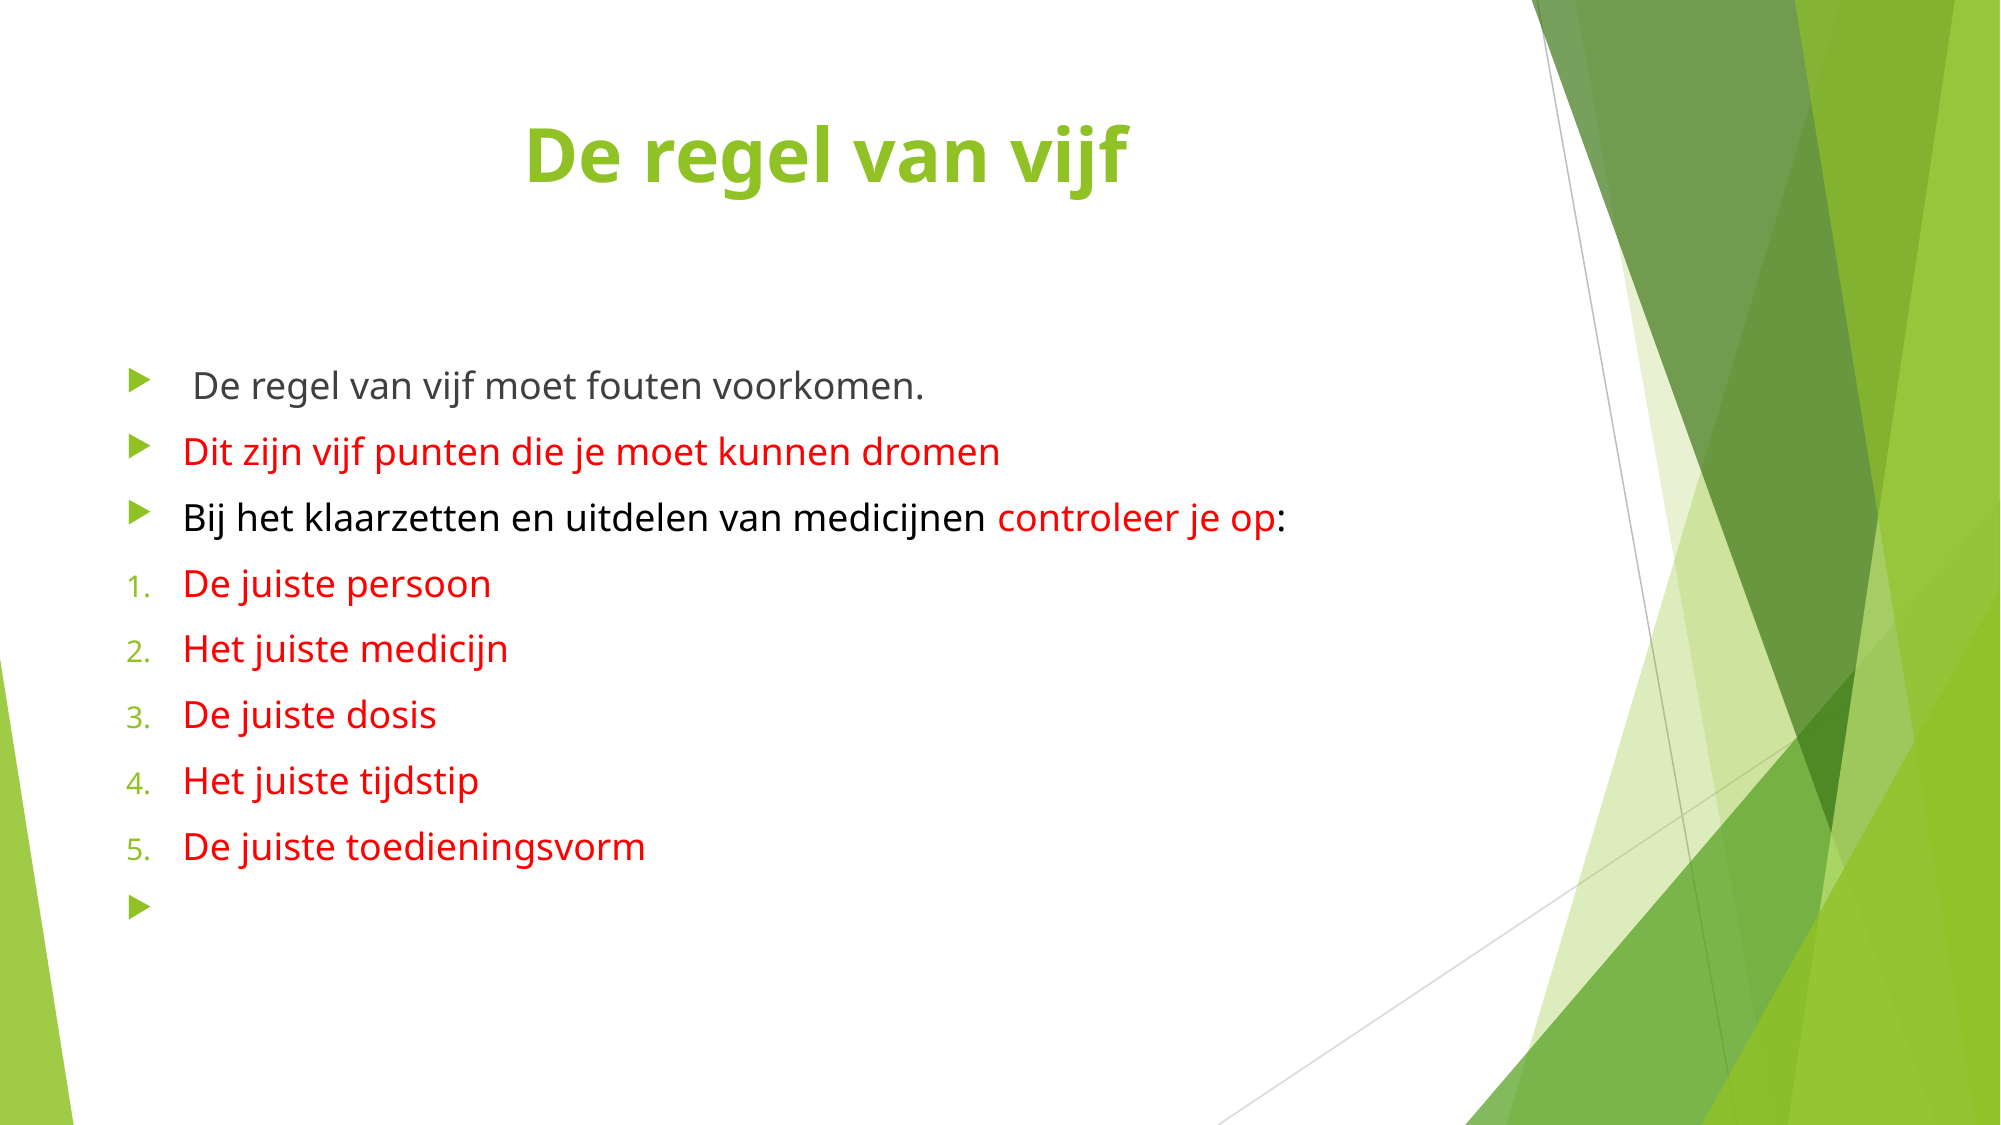

# De regel van vijf
 De regel van vijf moet fouten voorkomen.
Dit zijn vijf punten die je moet kunnen dromen
Bij het klaarzetten en uitdelen van medicijnen controleer je op:
De juiste persoon
Het juiste medicijn
De juiste dosis
Het juiste tijdstip
De juiste toedieningsvorm